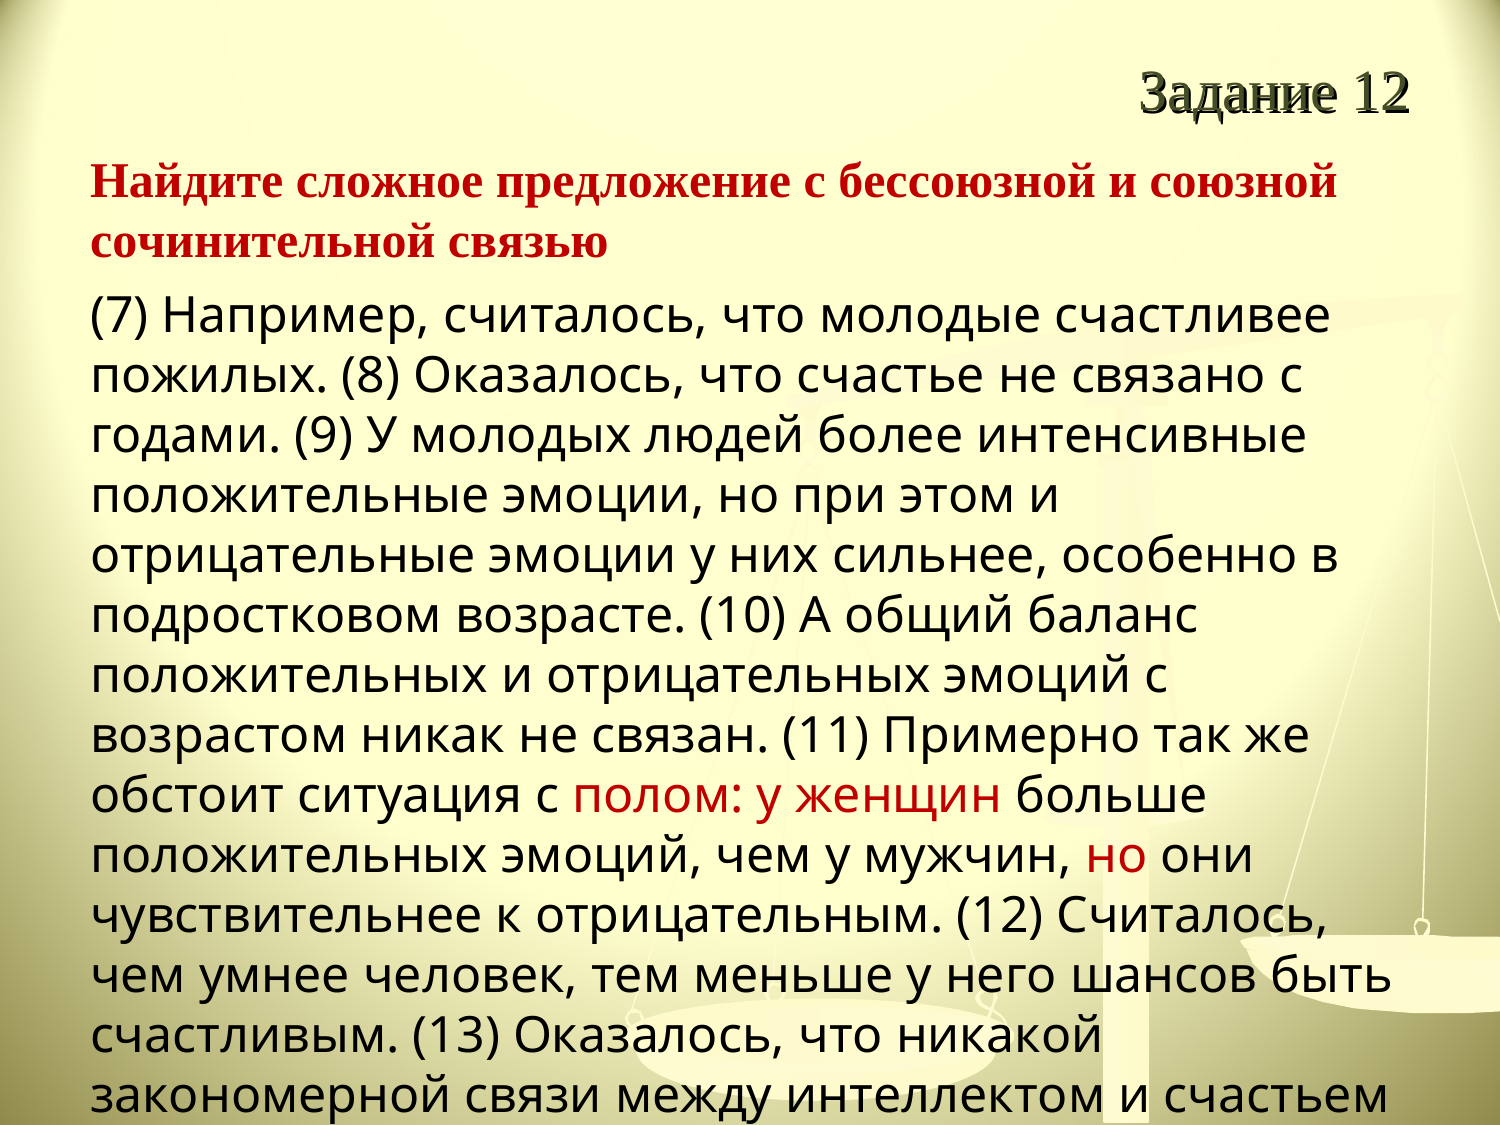

# Задание 12
Найдите сложное предложение с бессоюзной и союзной сочинительной связью
(7) Например, считалось, что молодые счастливее пожилых. (8) Оказалось, что счастье не связано с годами. (9) У молодых людей более интенсивные положительные эмоции, но при этом и отрицательные эмоции у них сильнее, особенно в подростковом возрасте. (10) А общий баланс положительных и отрицательных эмоций с возрастом никак не связан. (11) Примерно так же обстоит ситуация с полом: у женщин больше положительных эмоций, чем у мужчин, но они чувствительнее к отрицательным. (12) Считалось, чем умнее человек, тем меньше у него шансов быть счастливым. (13) Оказалось, что никакой закономерной связи между интеллектом и счастьем нет.